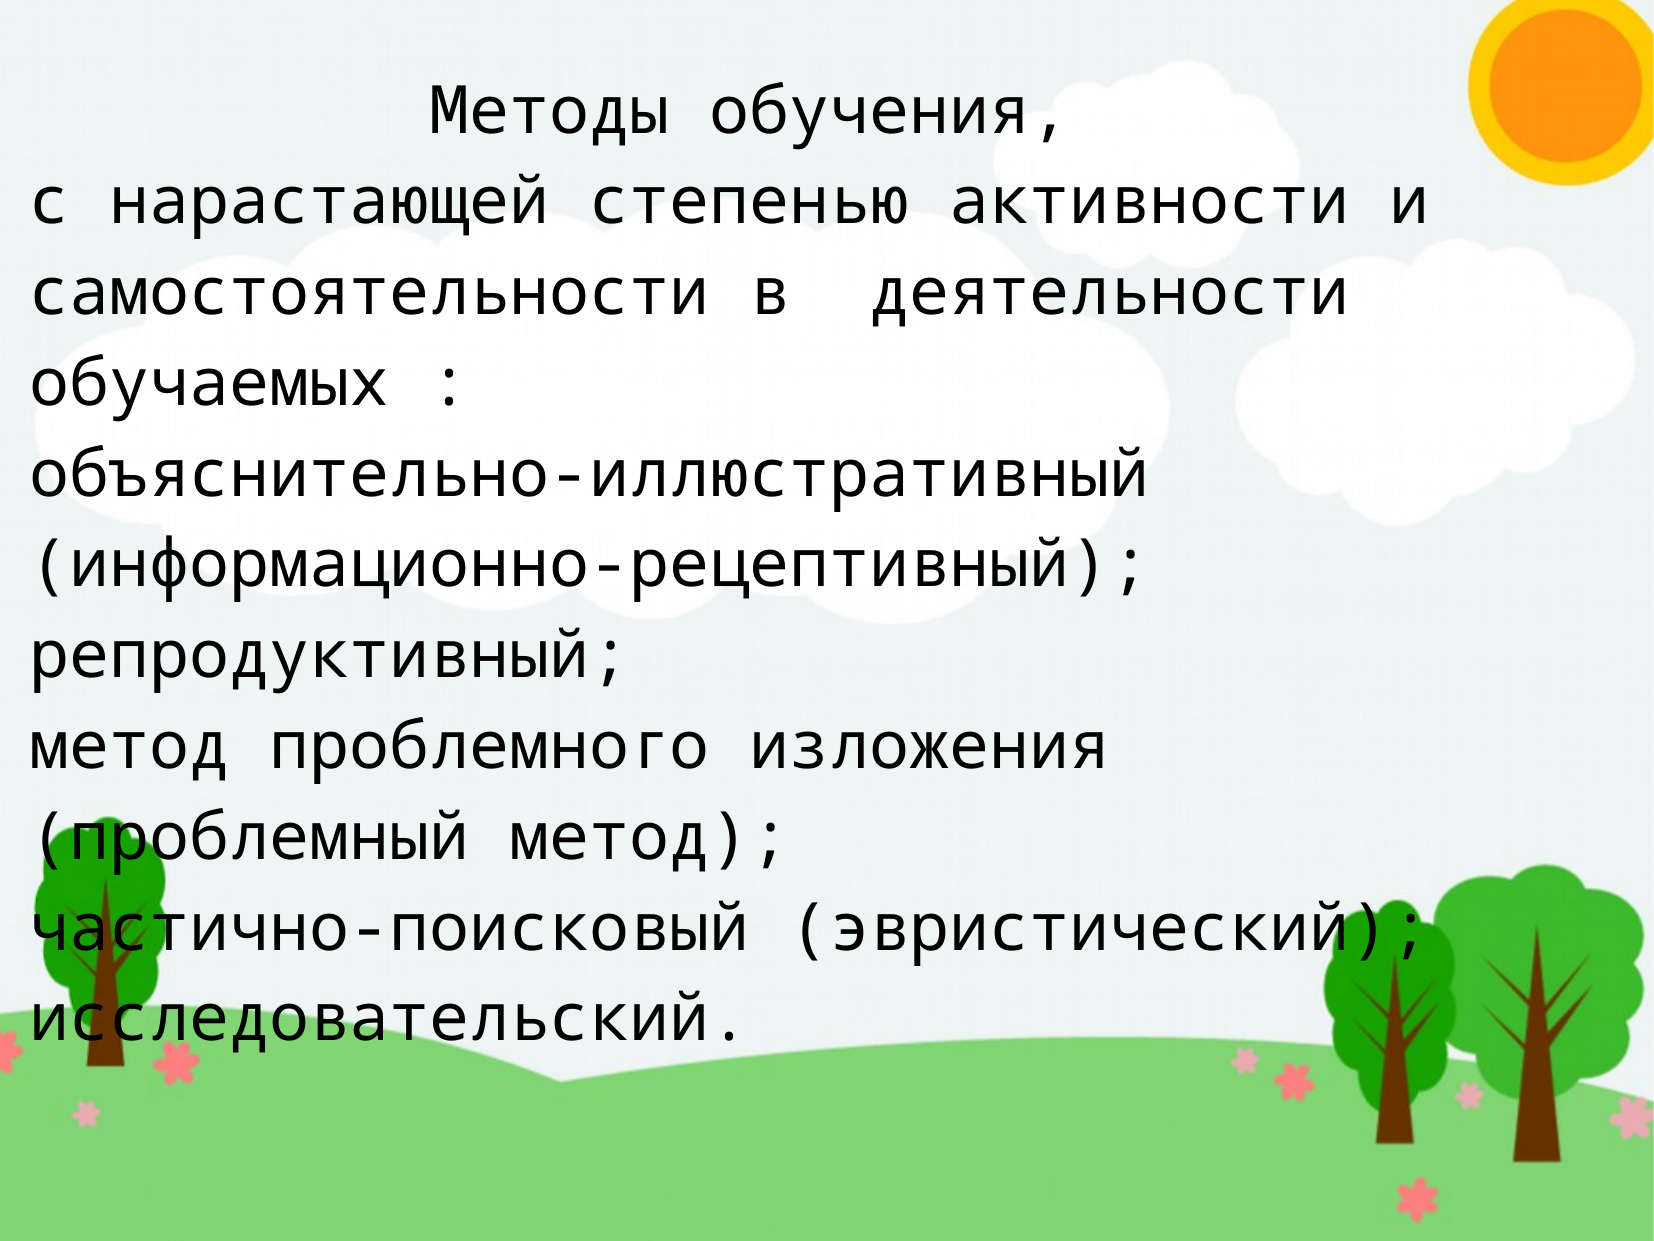

# Методы обучения, с нарастающей степенью активности и самостоятельности в деятельности обучаемых : объяснительно-иллюстративный (информационно-рецептивный); репродуктивный; метод проблемного изложения (проблемный метод); частично-поисковый (эвристический); исследовательский.